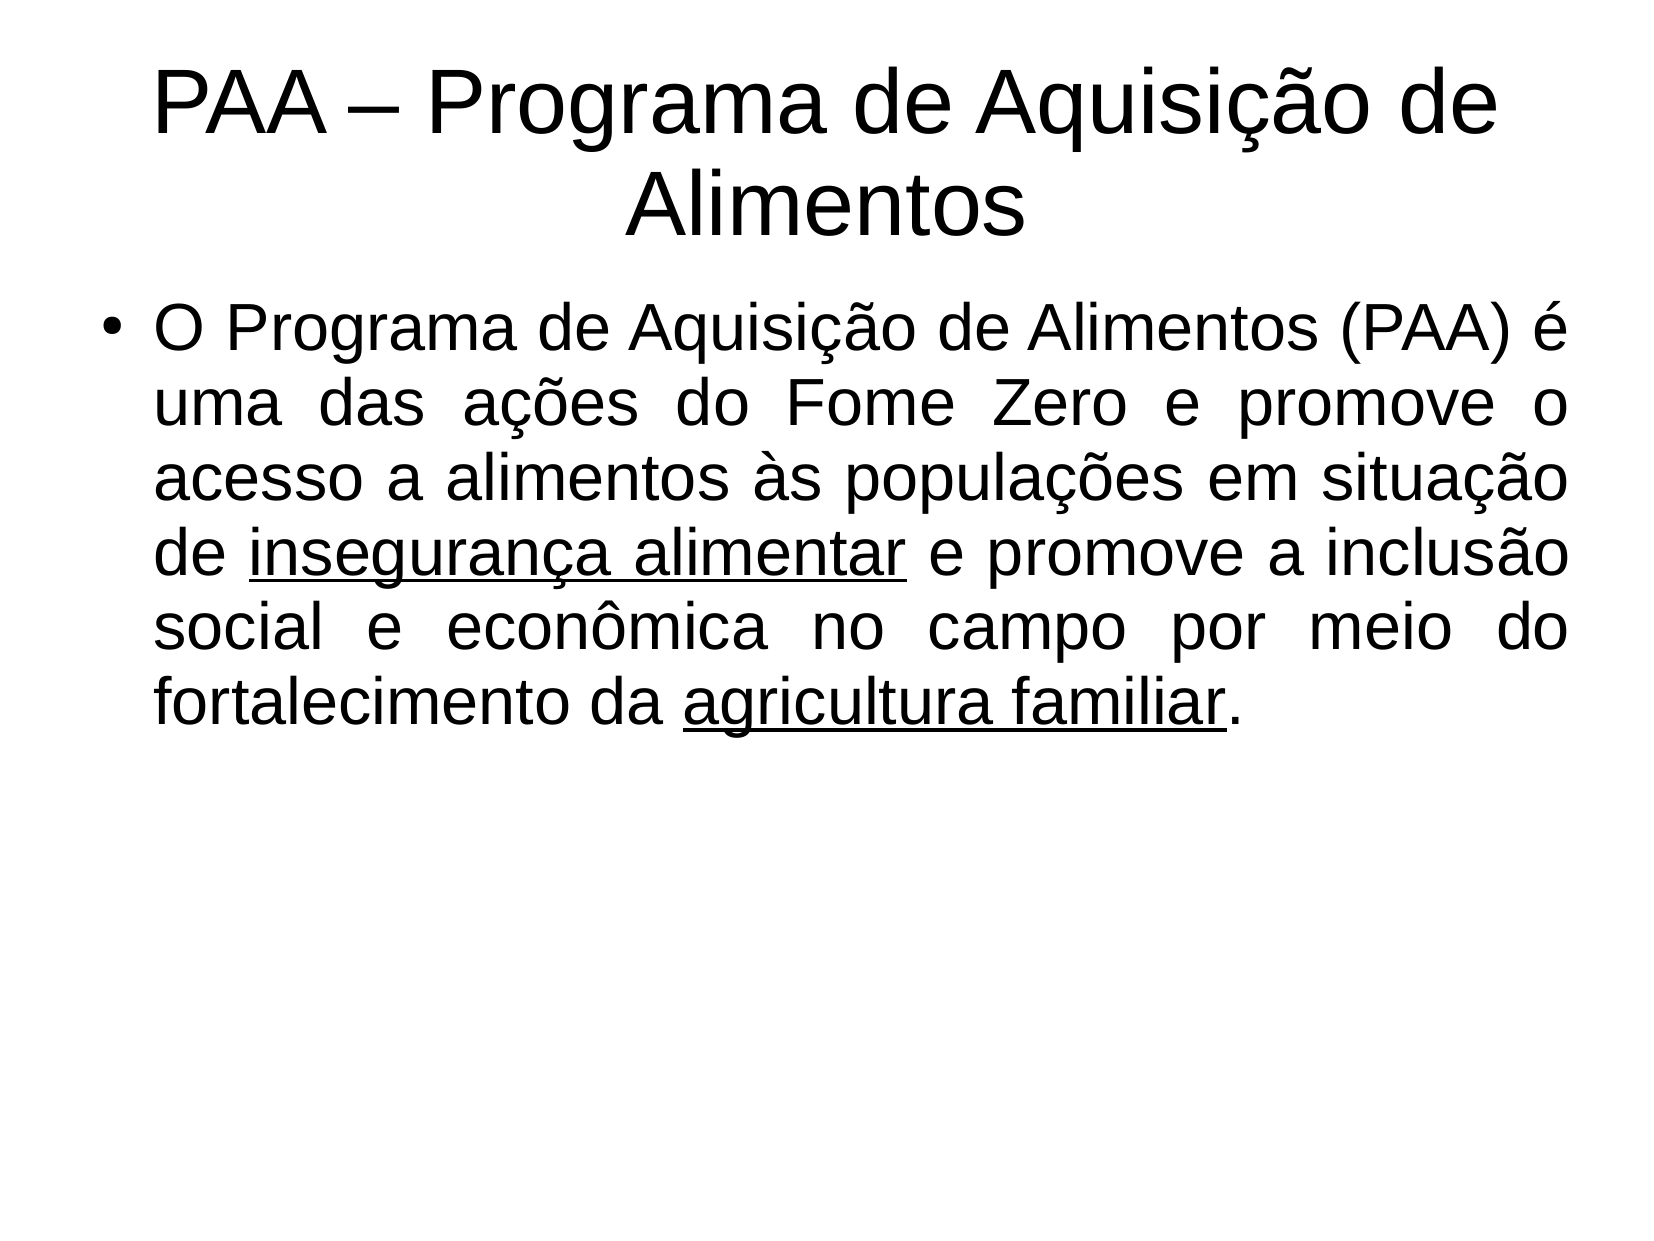

# PAA – Programa de Aquisição de Alimentos
O Programa de Aquisição de Alimentos (PAA) é uma das ações do Fome Zero e promove o acesso a alimentos às populações em situação de insegurança alimentar e promove a inclusão social e econômica no campo por meio do fortalecimento da agricultura familiar.